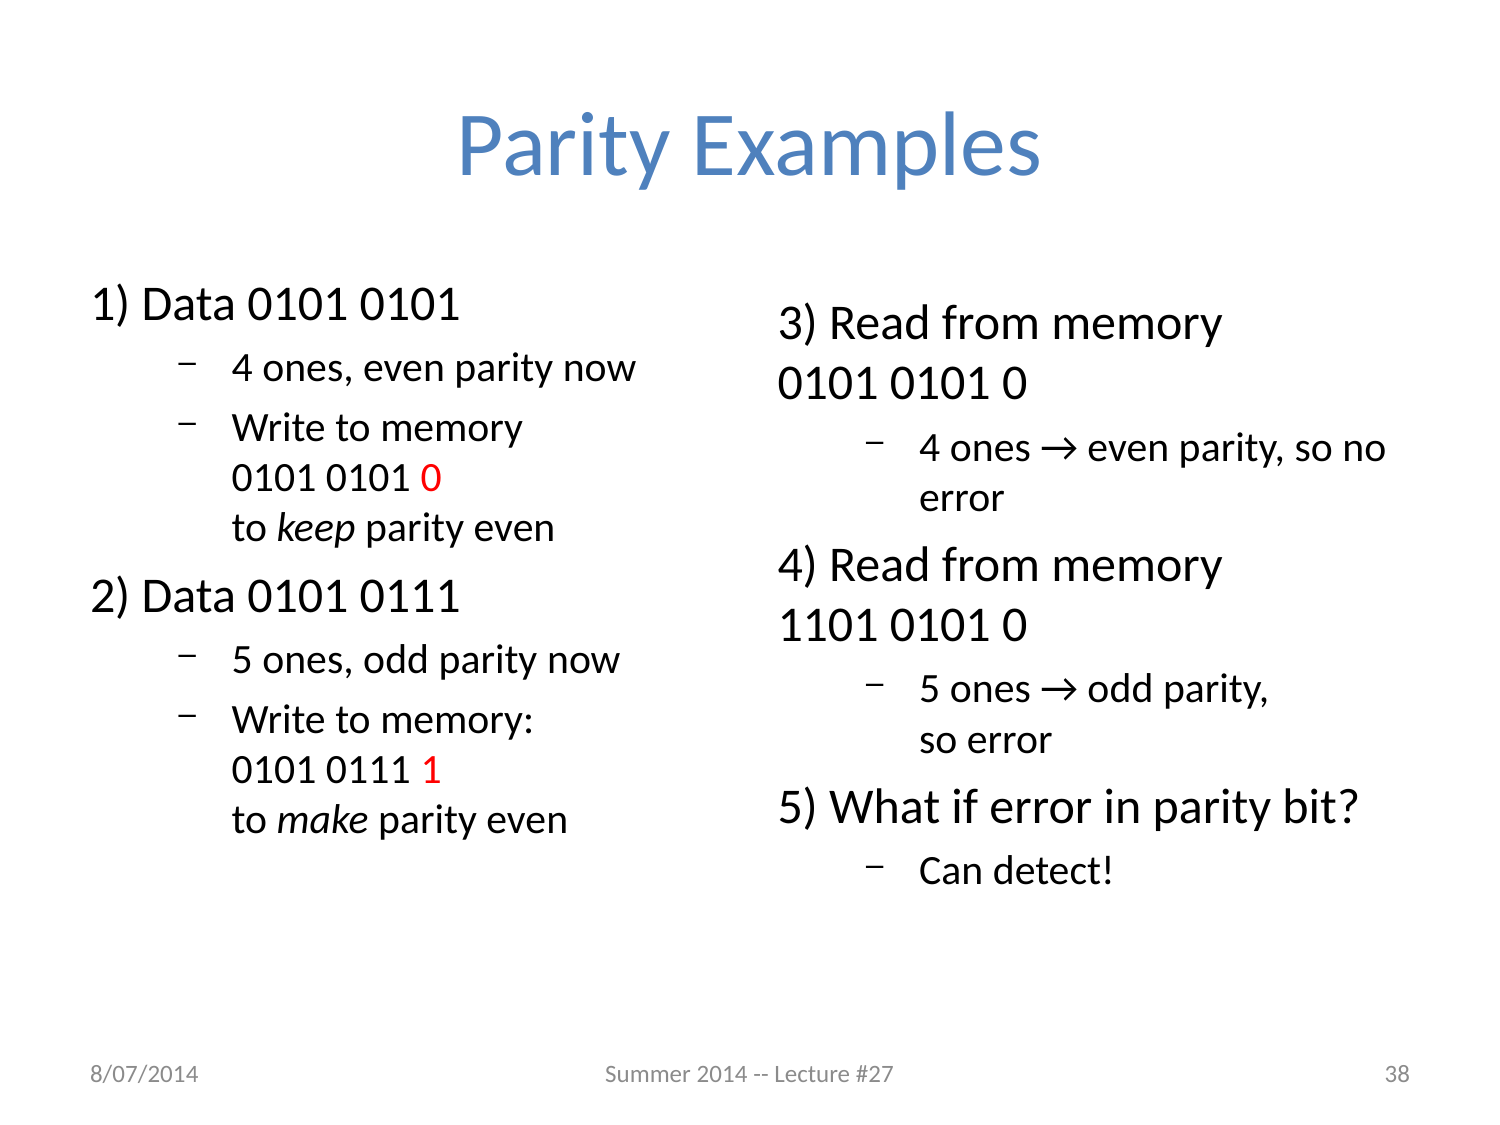

# Parity Examples
3) Read from memory
0101 0101 0
4 ones → even parity, so no error
4) Read from memory
1101 0101 0
5 ones → odd parity,
so error
5) What if error in parity bit?
Can detect!
1) Data 0101 0101
4 ones, even parity now
Write to memory
0101 0101 0
to keep parity even
2) Data 0101 0111
5 ones, odd parity now
Write to memory:
0101 0111 1
to make parity even
8/07/2014
Summer 2014 -- Lecture #27